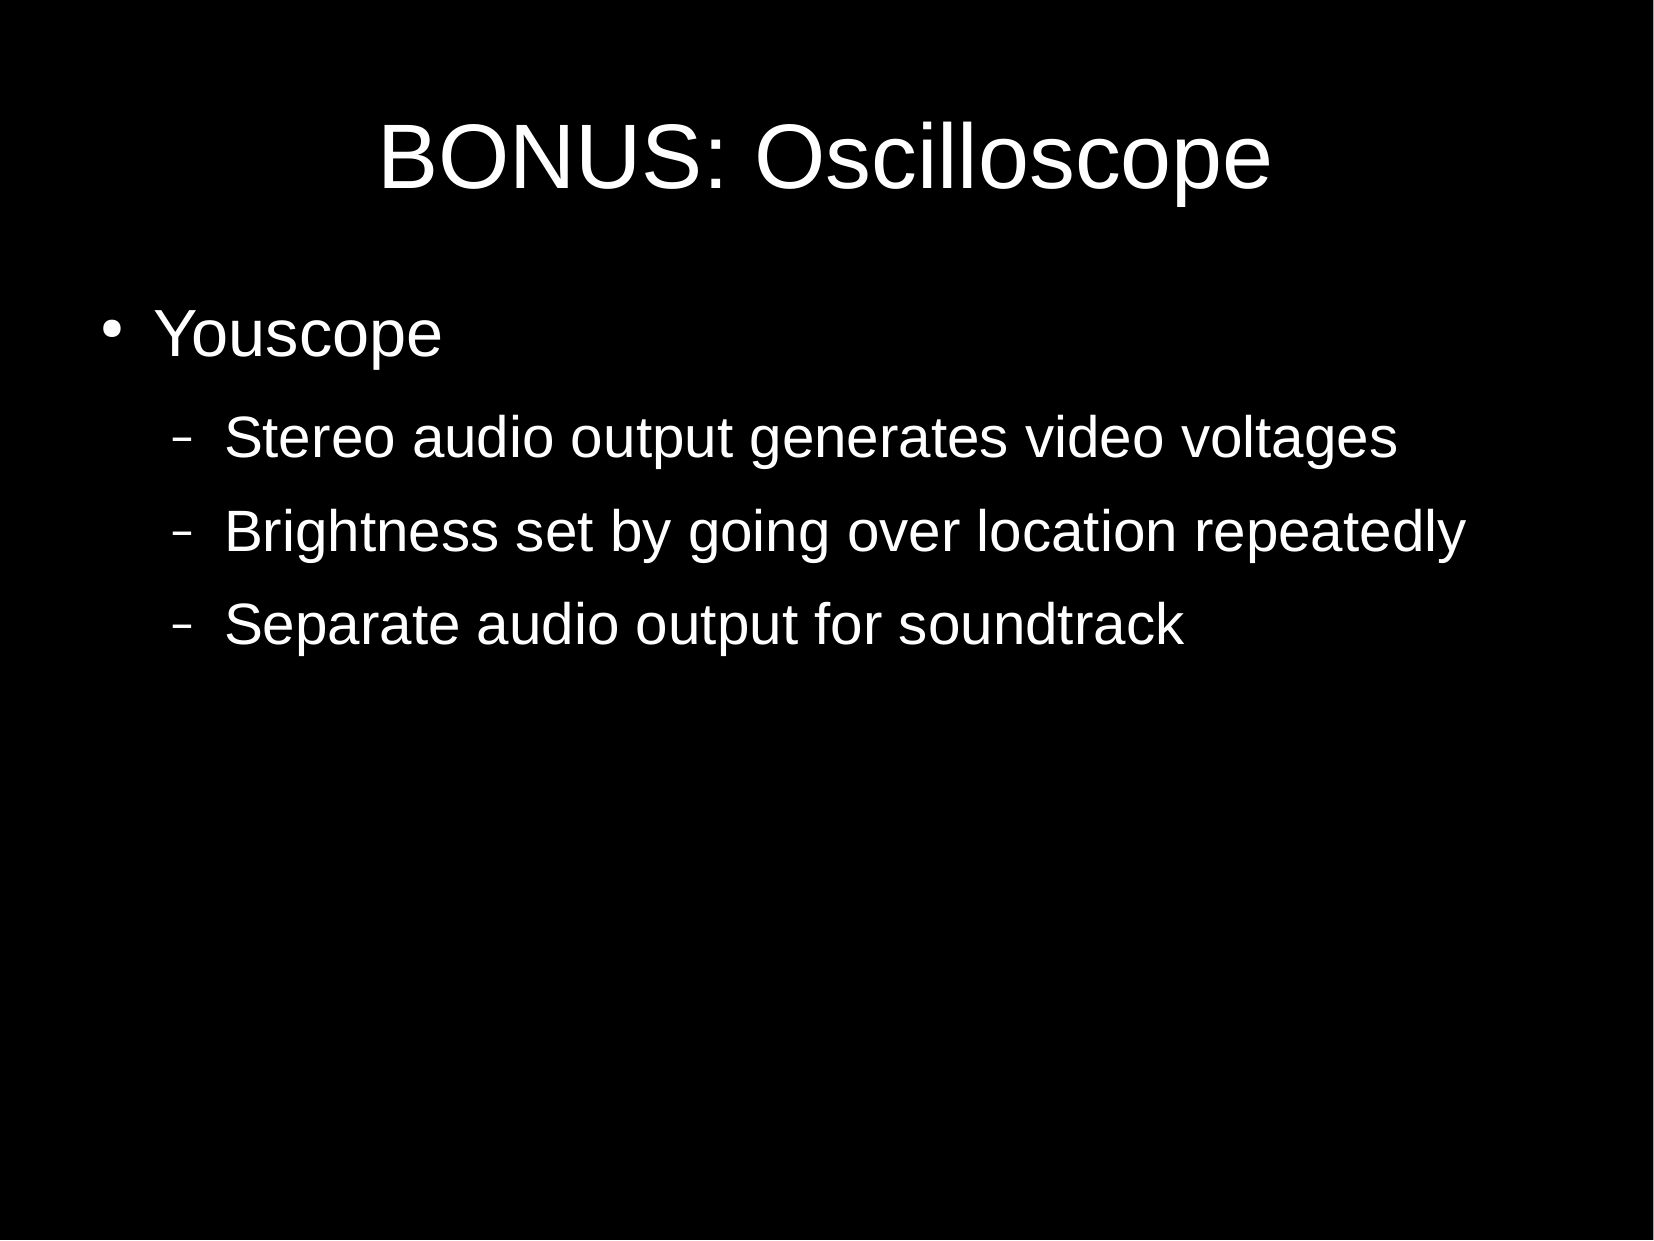

# BONUS: Oscilloscope
Youscope
Stereo audio output generates video voltages
Brightness set by going over location repeatedly
Separate audio output for soundtrack